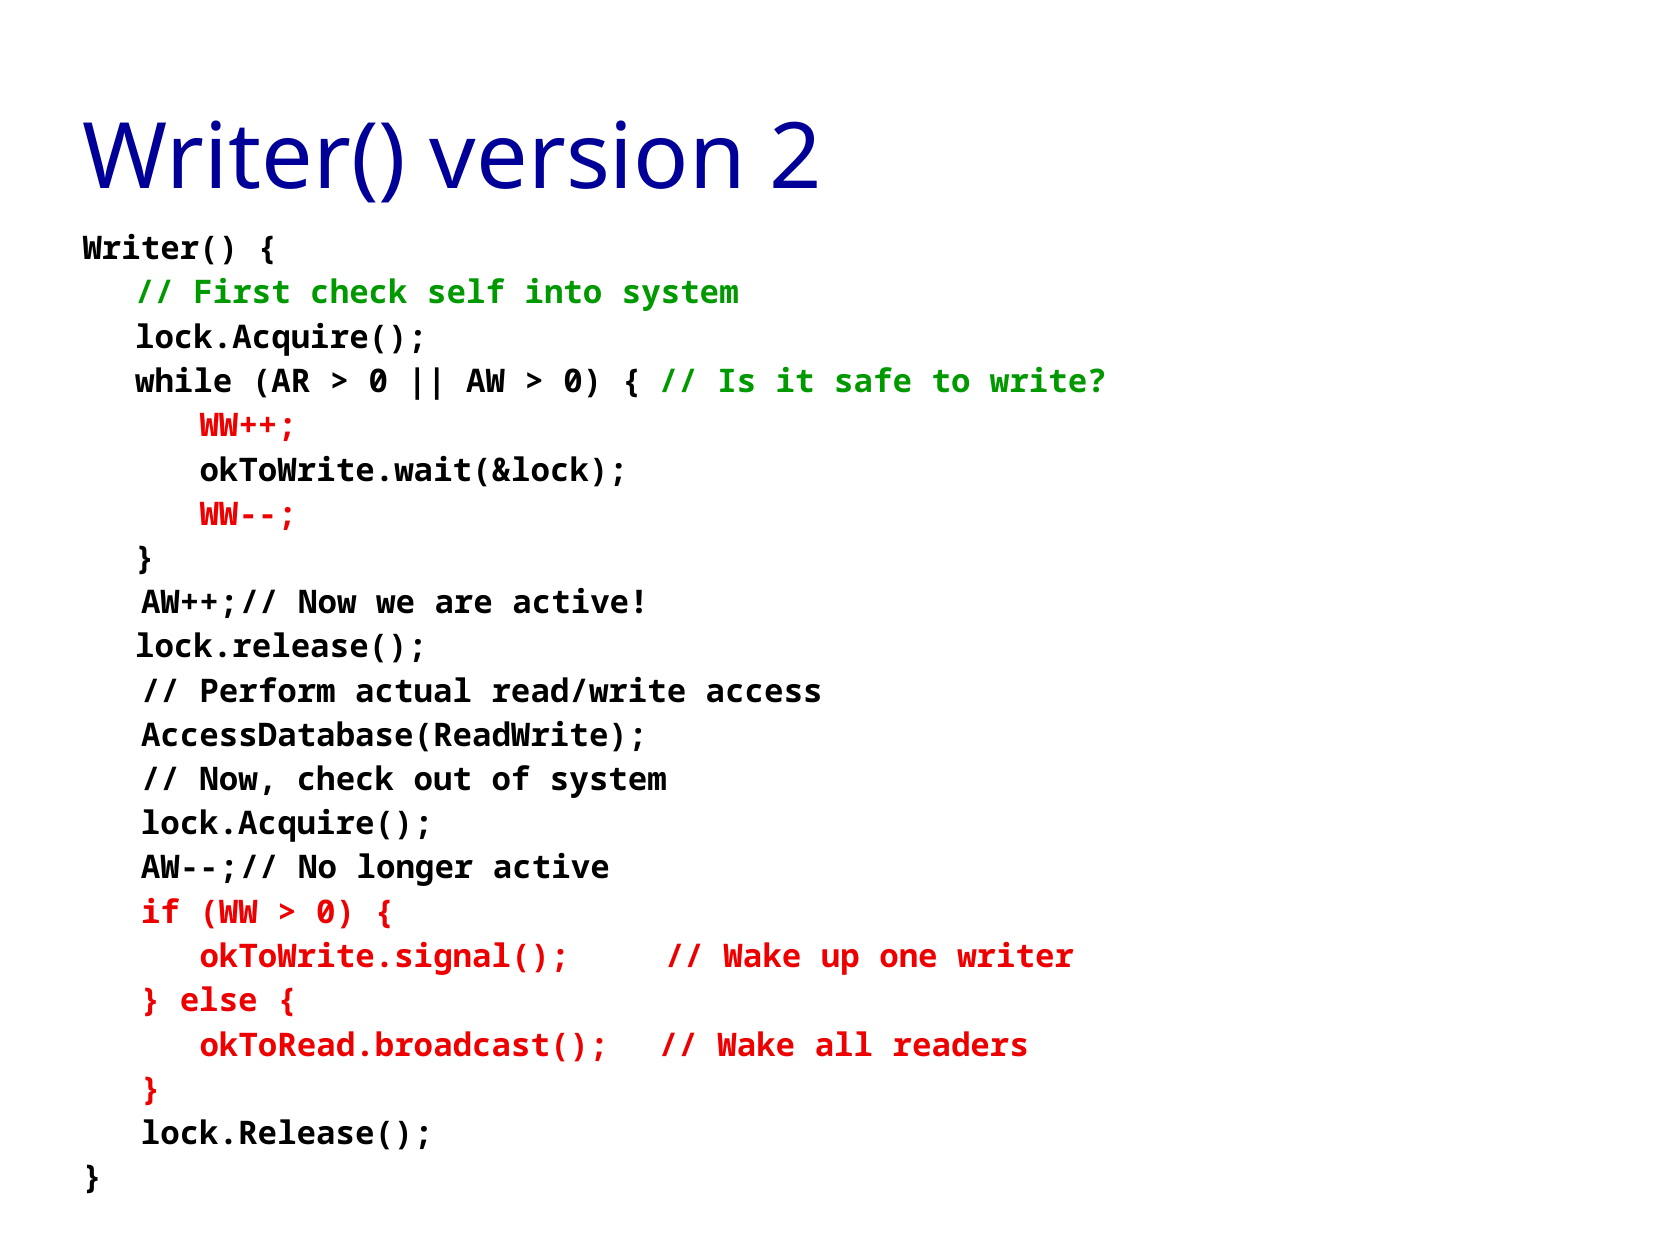

# Writer() version 2
Writer() {
	// First check self into system
	lock.Acquire();
	while (AR > 0 || AW > 0) {	// Is it safe to write?
 WW++;
 okToWrite.wait(&lock);
 WW--;
	}
 AW++;		// Now we are active!
	lock.release();
 // Perform actual read/write access
 AccessDatabase(ReadWrite);
 // Now, check out of system
 lock.Acquire();
 AW--;		// No longer active
 if (WW > 0) {
 okToWrite.signal();	 // Wake up one writer
 } else {
 okToRead.broadcast();	// Wake all readers
 }
 lock.Release();
}